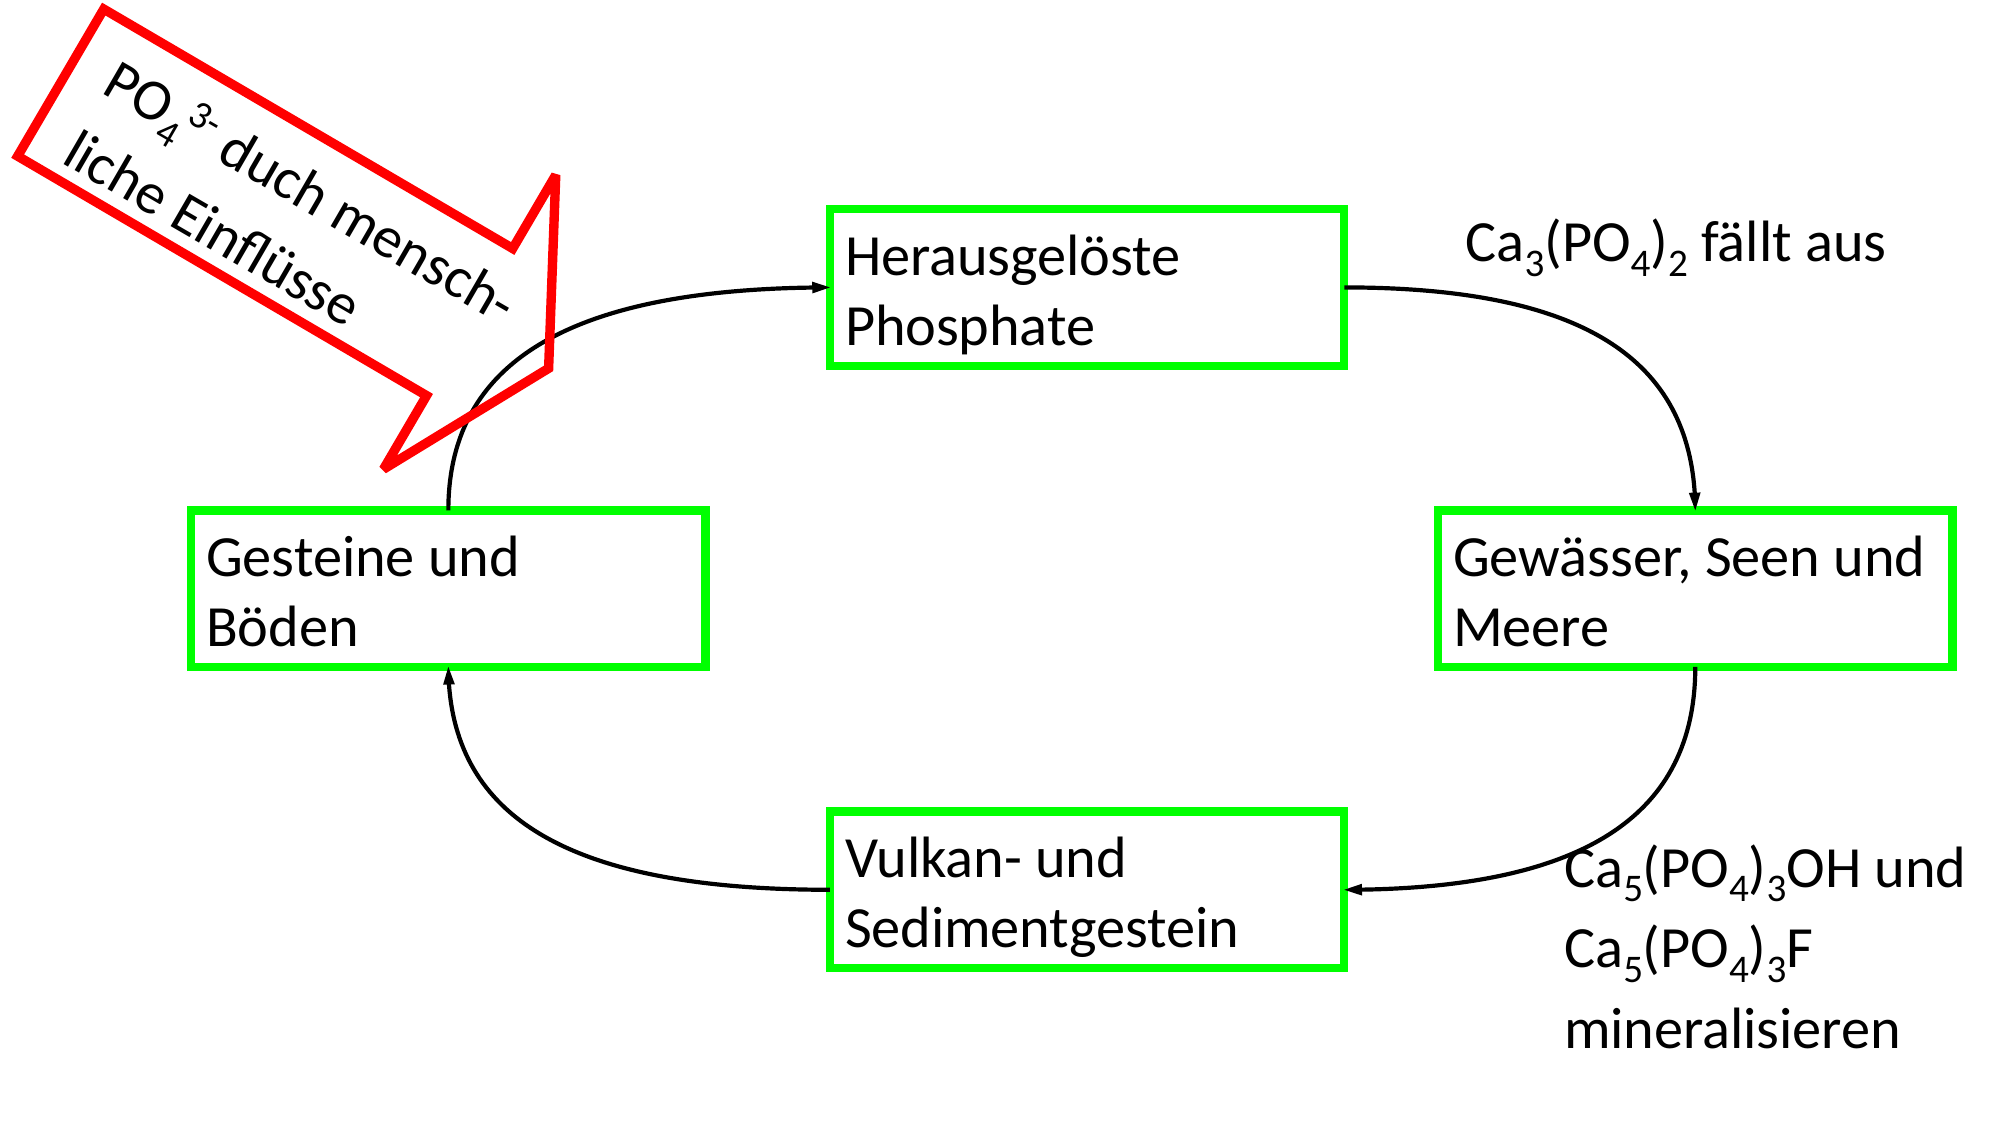

PO43- duch mensch-liche Einflüsse
Ca3(PO4)2 fällt aus
Herausgelöste Phosphate
Gesteine und
Böden
Gewässer, Seen und Meere
Vulkan- und Sedimentgestein
Ca5(PO4)3OH und
Ca5(PO4)3F mineralisieren